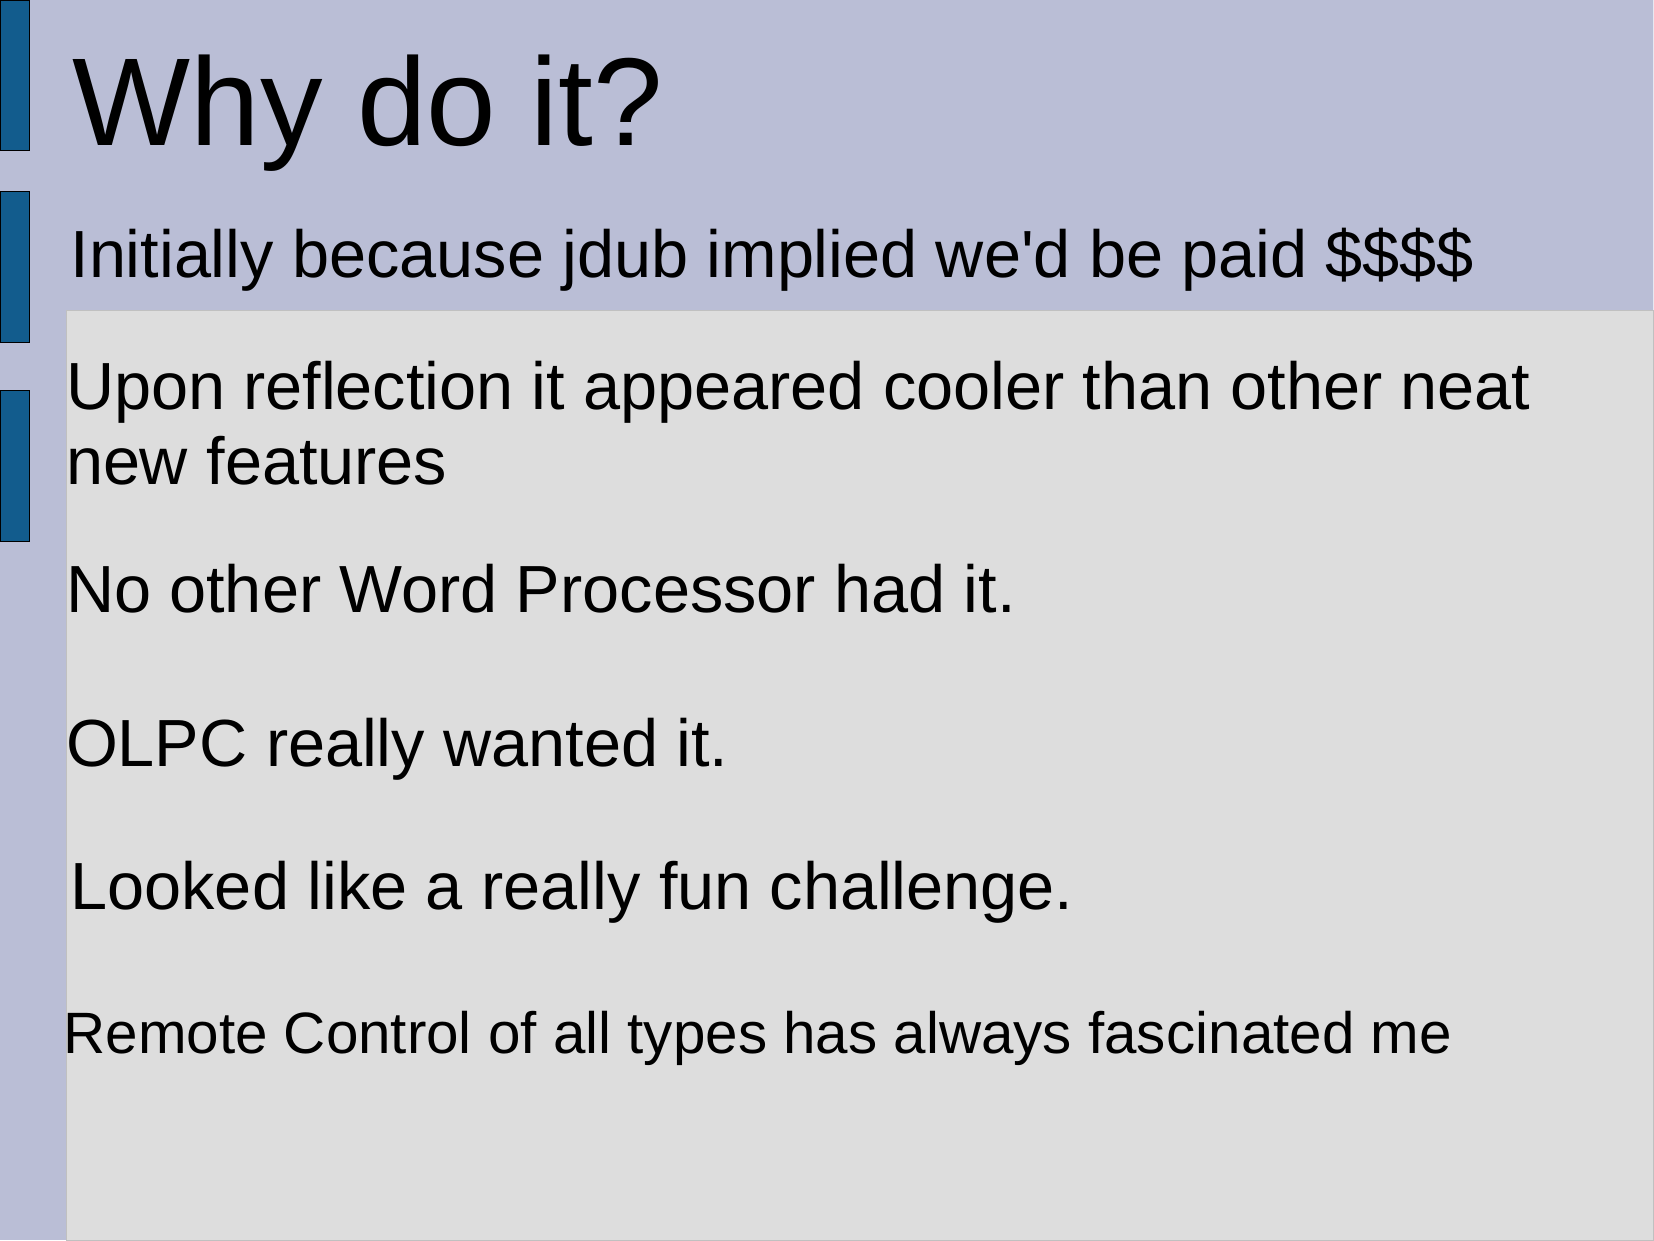

Why do it?
Initially because jdub implied we'd be paid $$$$
Upon reflection it appeared cooler than other neat
new features
No other Word Processor had it.
OLPC really wanted it.
Looked like a really fun challenge.
Remote Control of all types has always fascinated me